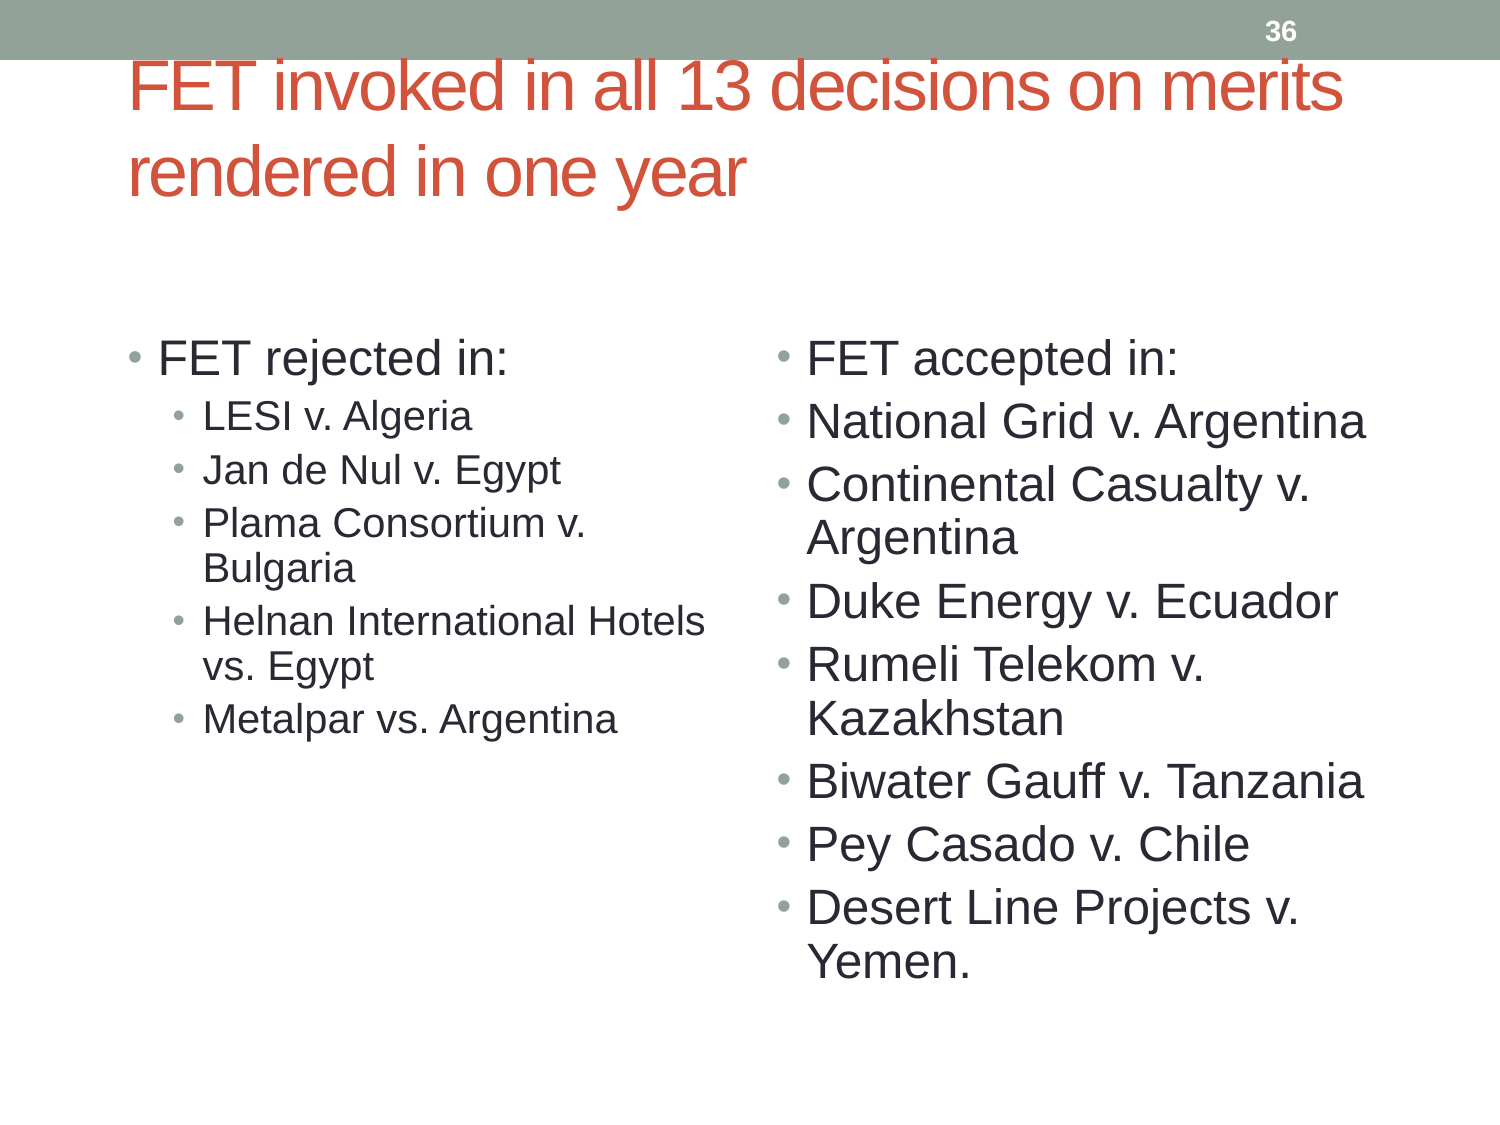

# FET invoked in all 13 decisions on merits rendered in one year
FET rejected in:
LESI v. Algeria
Jan de Nul v. Egypt
Plama Consortium v. Bulgaria
Helnan International Hotels vs. Egypt
Metalpar vs. Argentina
FET accepted in:
National Grid v. Argentina
Continental Casualty v. Argentina
Duke Energy v. Ecuador
Rumeli Telekom v. Kazakhstan
Biwater Gauff v. Tanzania
Pey Casado v. Chile
Desert Line Projects v. Yemen.